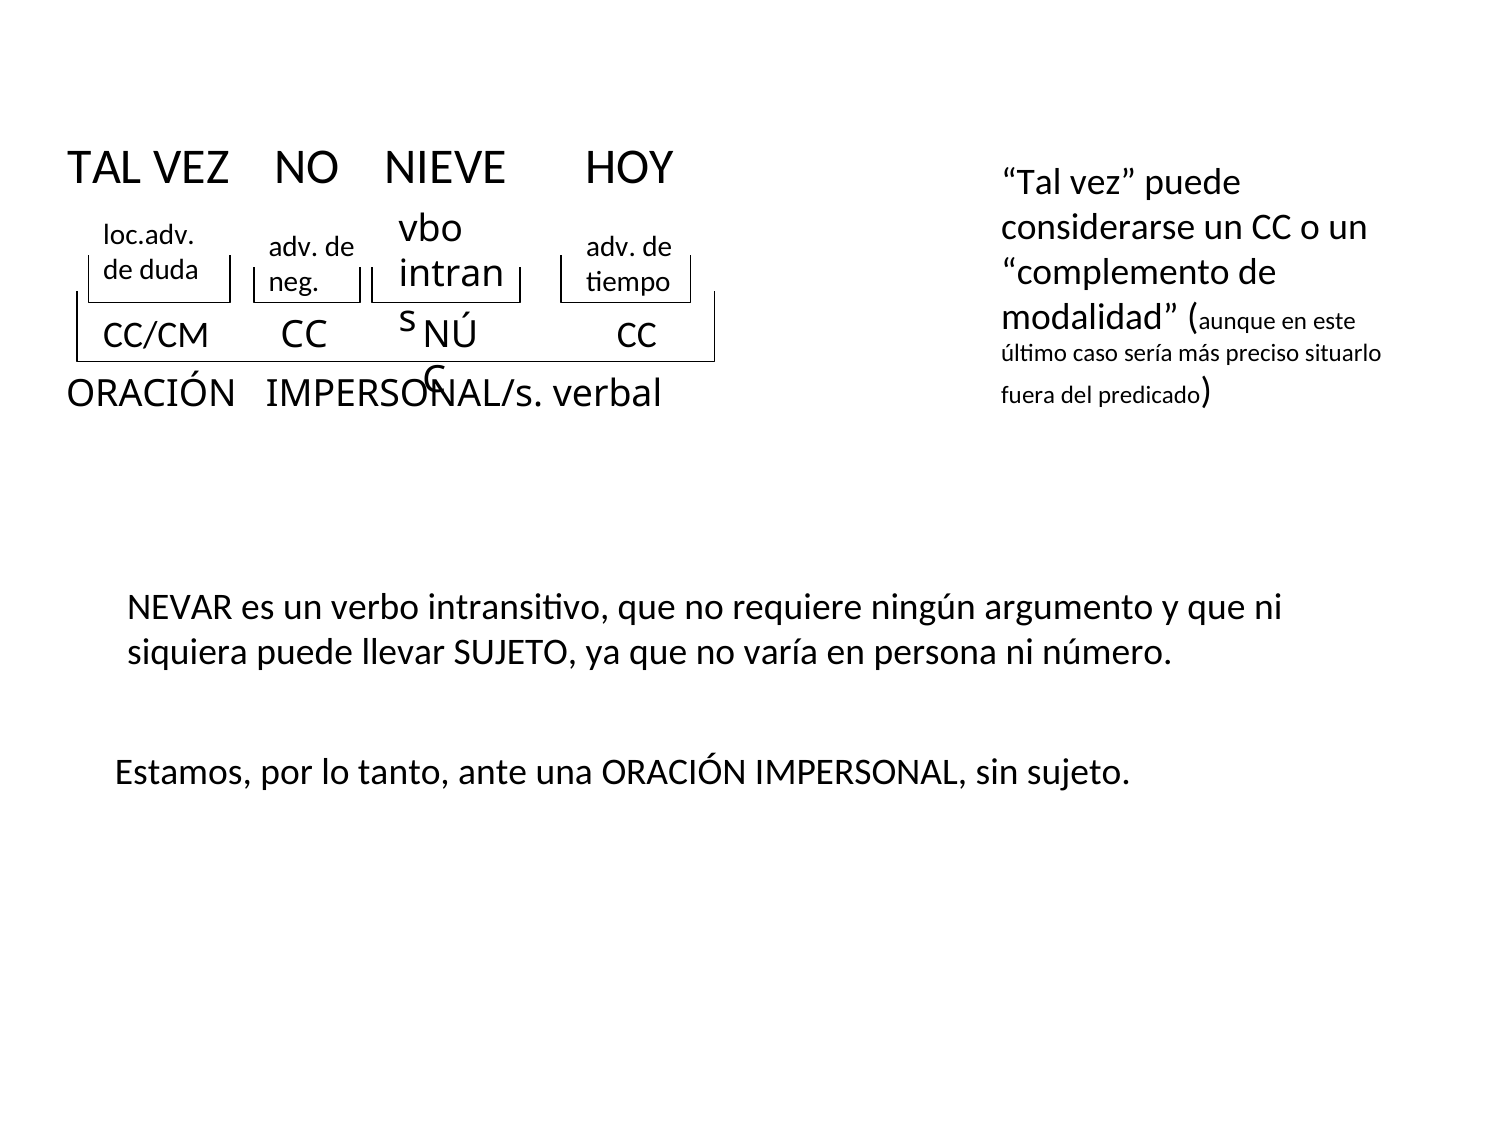

TAL VEZ NO NIEVE HOY
“Tal vez” puede considerarse un CC o un “complemento de modalidad” (aunque en este último caso sería más preciso situarlo fuera del predicado)
vbo intrans
NÚC
loc.adv. de duda
CC/CM
adv. de neg.
CC
adv. de tiempo
CC
ORACIÓN IMPERSONAL/s. verbal
NEVAR es un verbo intransitivo, que no requiere ningún argumento y que ni siquiera puede llevar SUJETO, ya que no varía en persona ni número.
Estamos, por lo tanto, ante una ORACIÓN IMPERSONAL, sin sujeto.